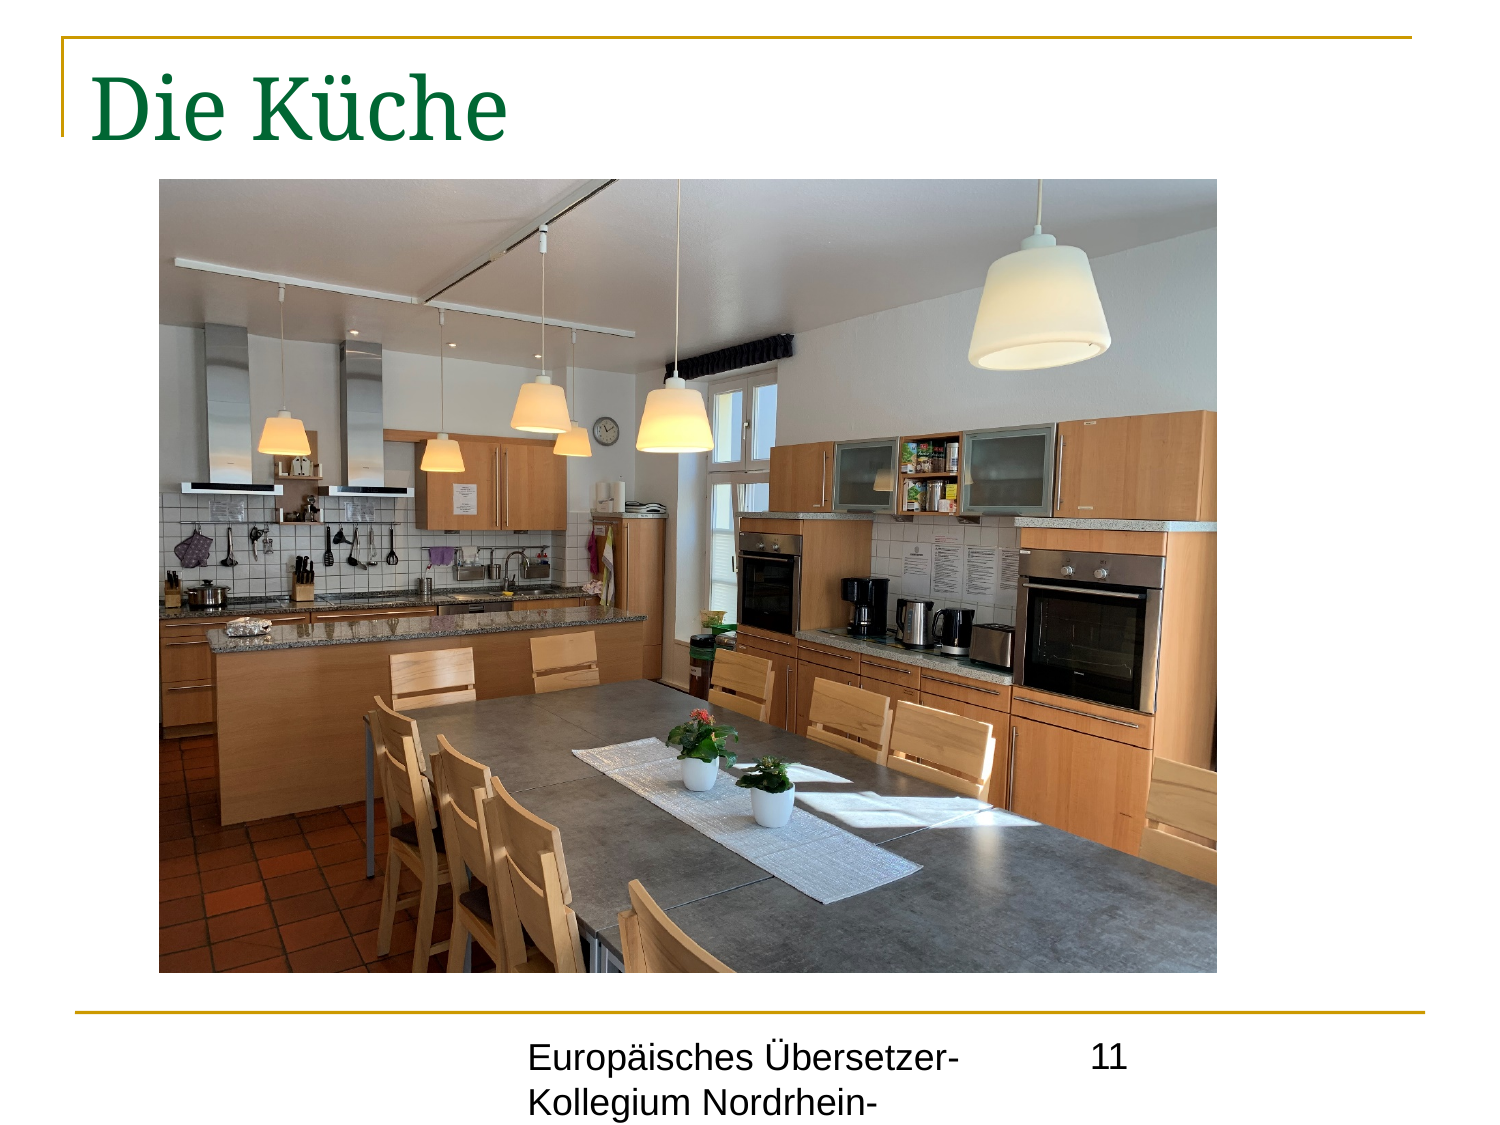

# Die Küche
Europäisches Übersetzer-Kollegium Nordrhein-Westfalen in Straelen